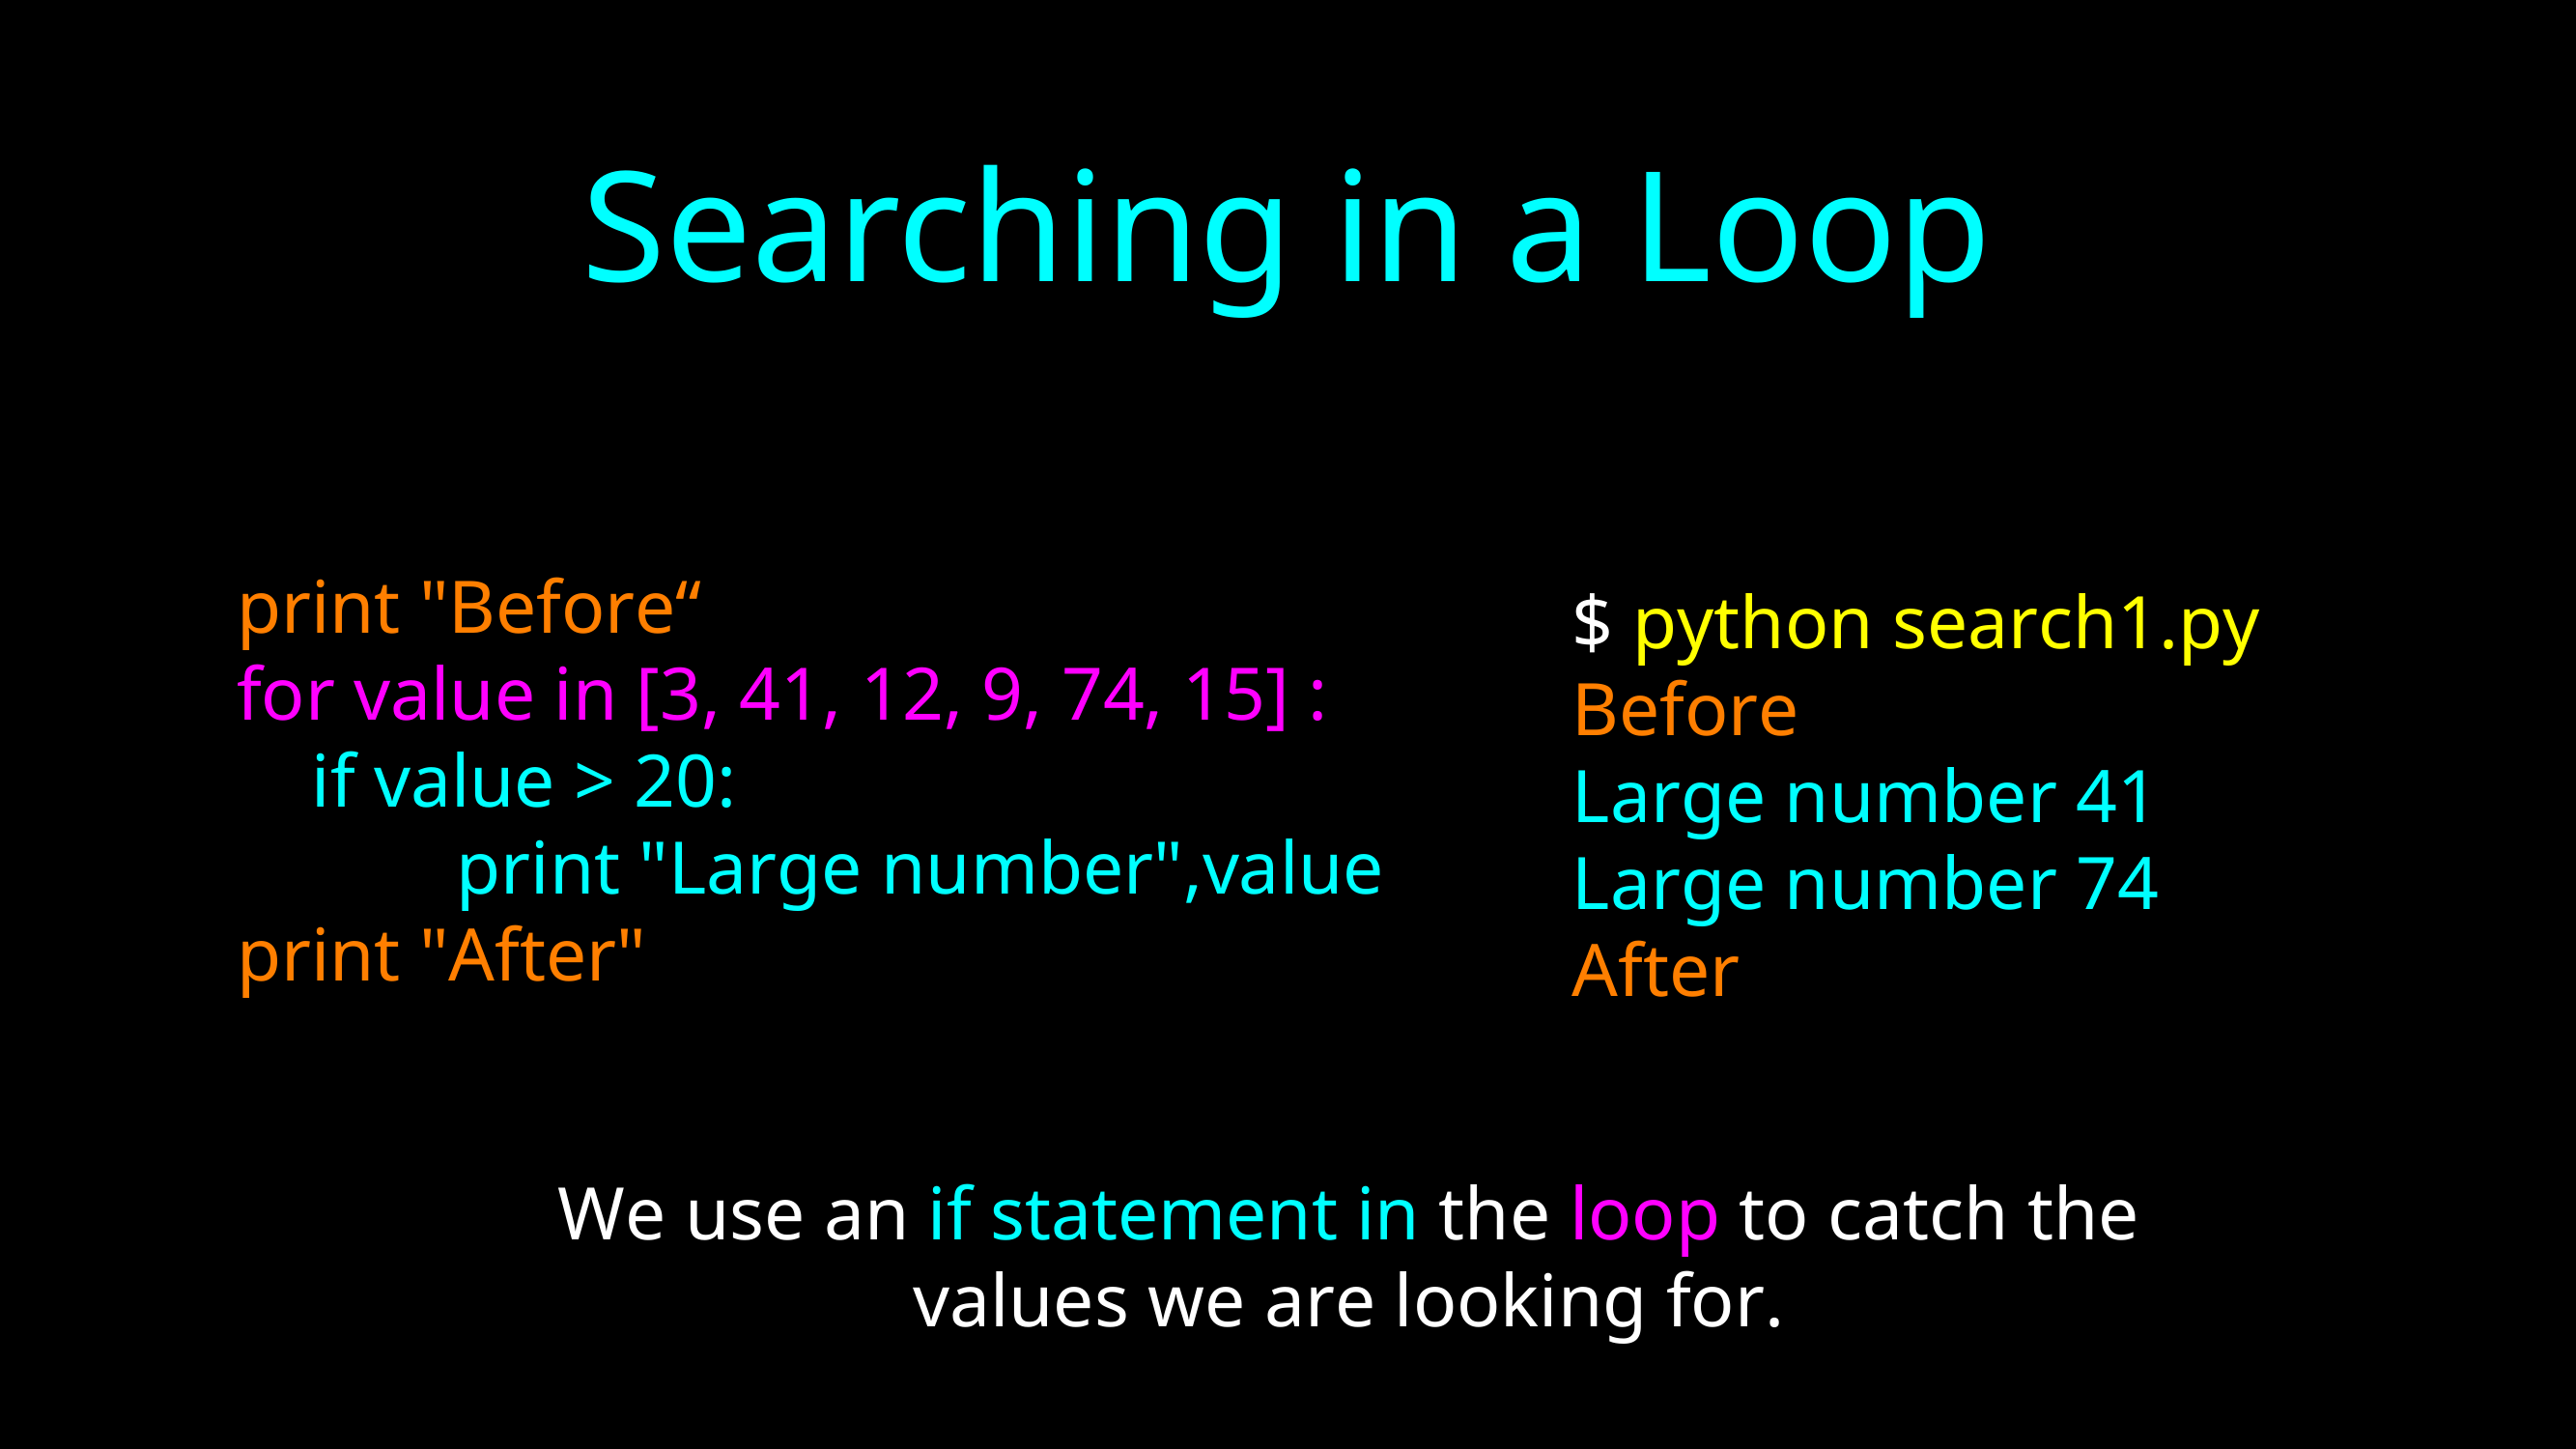

# Searching in a Loop
print "Before“
for value in [3, 41, 12, 9, 74, 15] :
 if value > 20:
 	 print "Large number",value
print "After"
$ python search1.py
Before
Large number 41
Large number 74
After
We use an if statement in the loop to catch the values we are looking for.